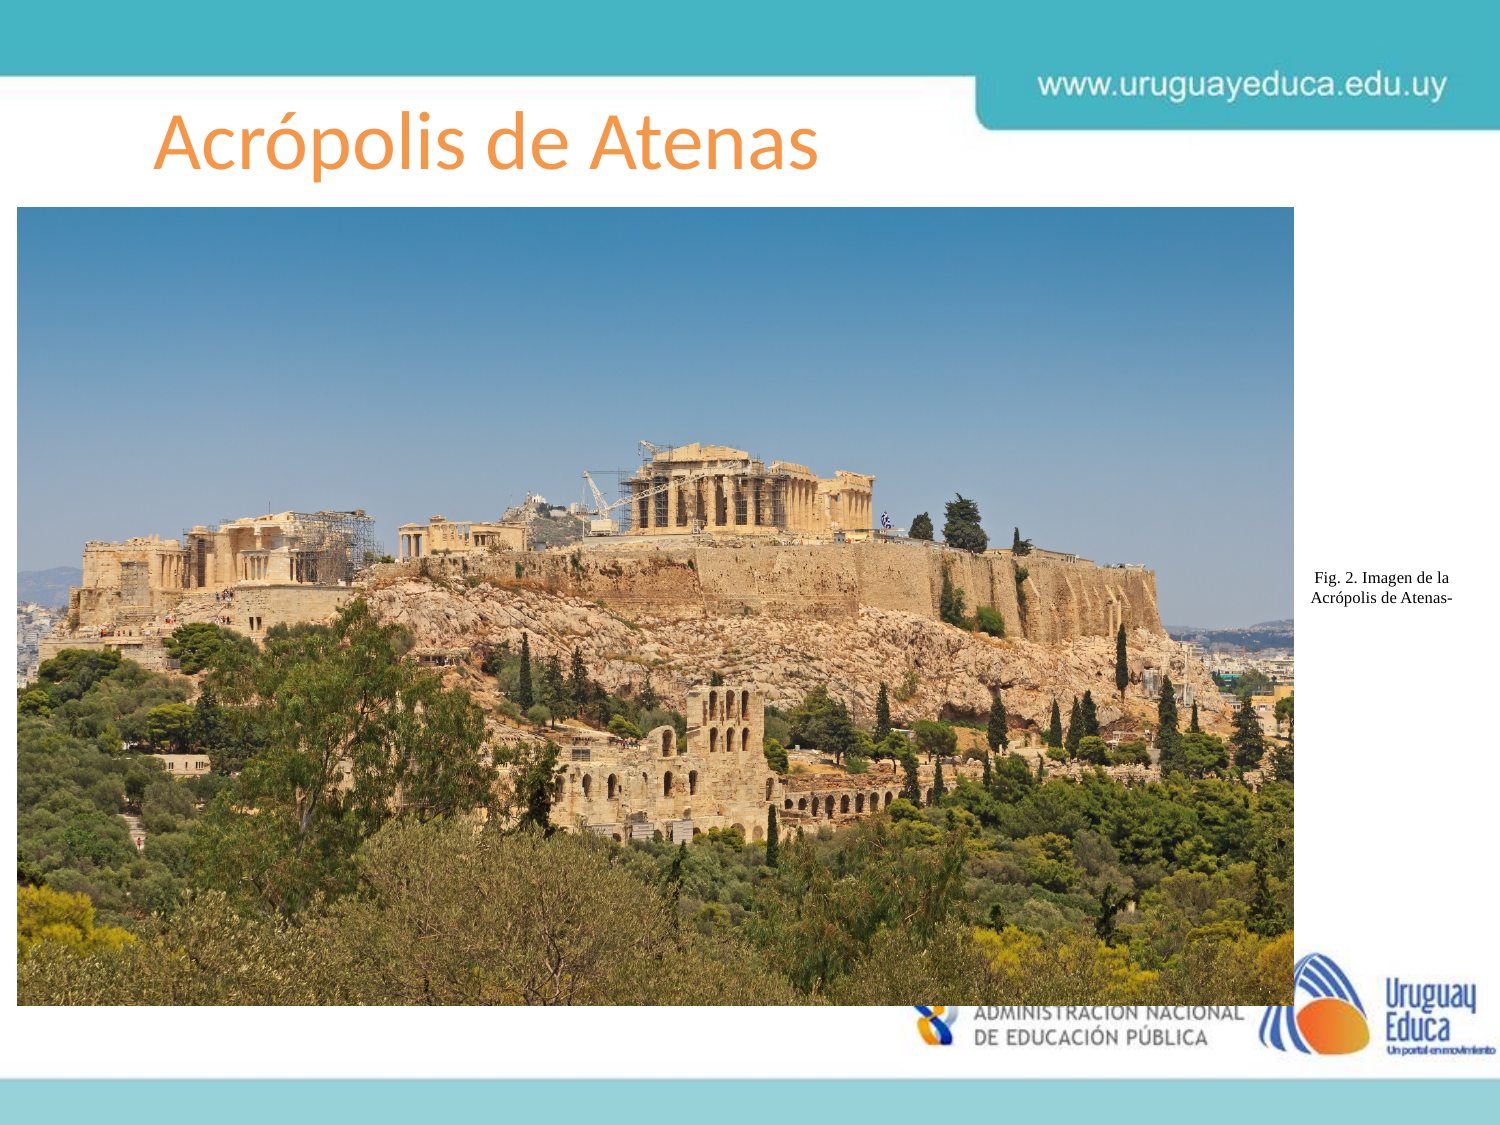

# Acrópolis de Atenas
Fig. 2. Imagen de la Acrópolis de Atenas-